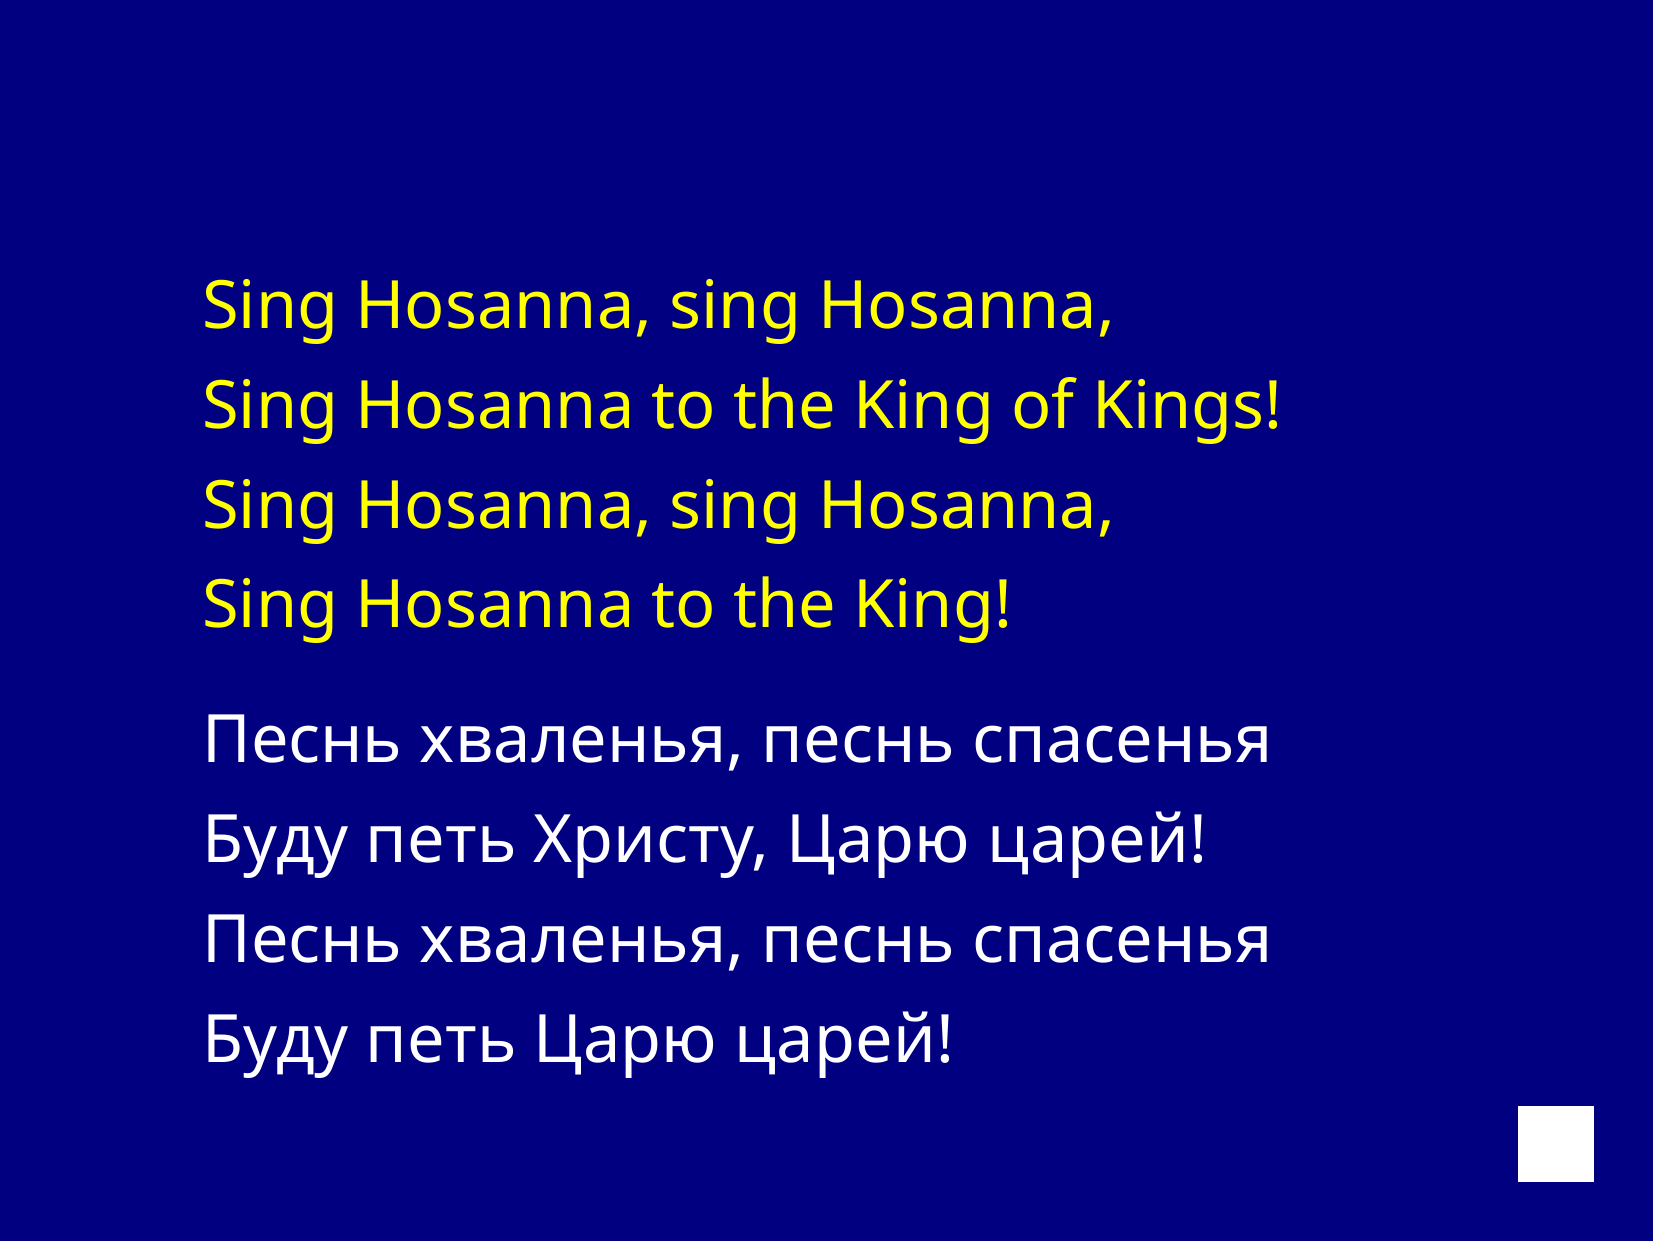

Sing Hosanna, sing Hosanna,
	Sing Hosanna to the King of Kings!
	Sing Hosanna, sing Hosanna,
	Sing Hosanna to the King!
	Песнь хваленья, песнь спасенья
	Буду петь Христу, Царю царей!
	Песнь хваленья, песнь спасенья
	Буду петь Царю царей!